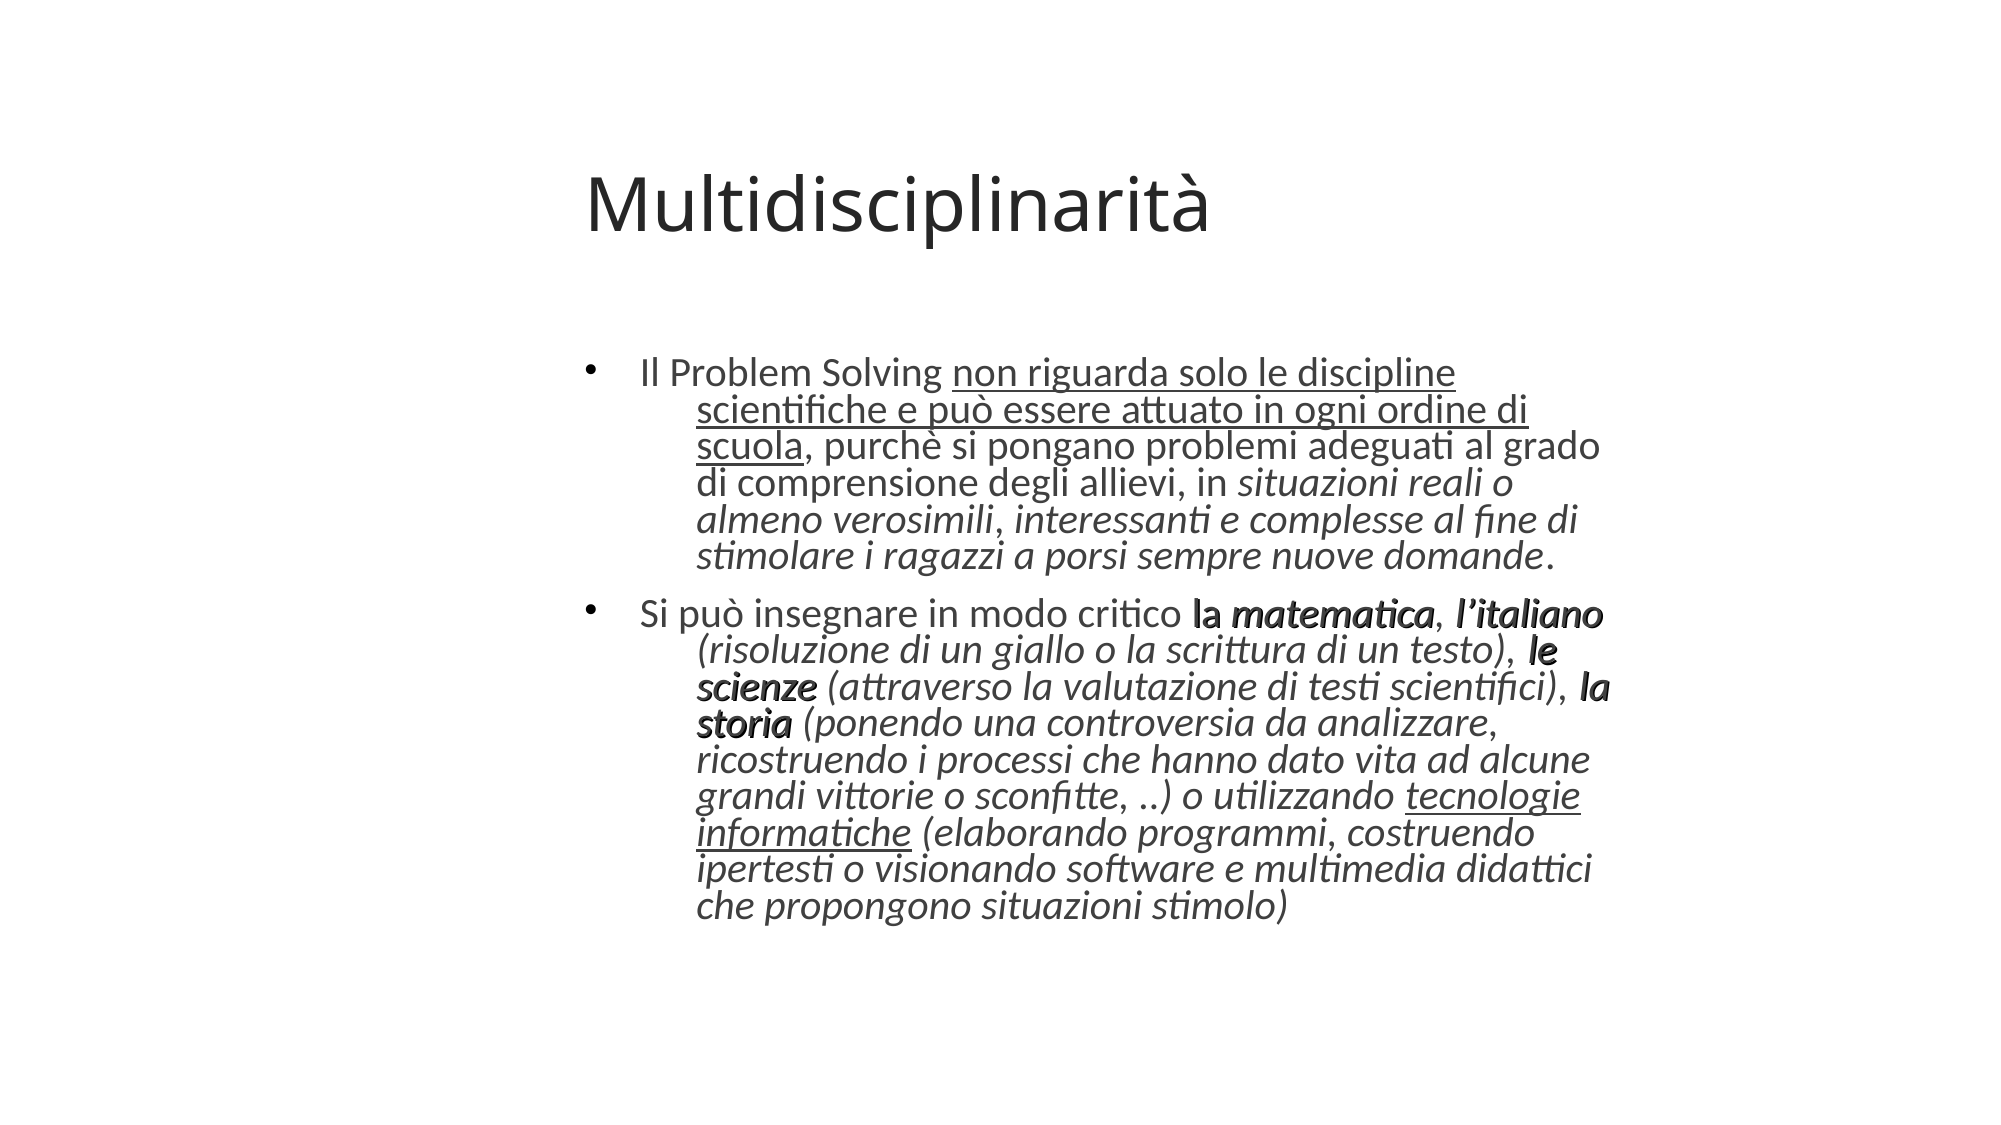

# Multidisciplinarità
Il Problem Solving non riguarda solo le discipline scientifiche e può essere attuato in ogni ordine di scuola, purchè si pongano problemi adeguati al grado di comprensione degli allievi, in situazioni reali o almeno verosimili, interessanti e complesse al fine di stimolare i ragazzi a porsi sempre nuove domande.
Si può insegnare in modo critico la matematica, l’italiano (risoluzione di un giallo o la scrittura di un testo), le scienze (attraverso la valutazione di testi scientifici), la storia (ponendo una controversia da analizzare, ricostruendo i processi che hanno dato vita ad alcune grandi vittorie o sconfitte, ..) o utilizzando tecnologie informatiche (elaborando programmi, costruendo ipertesti o visionando software e multimedia didattici che propongono situazioni stimolo)